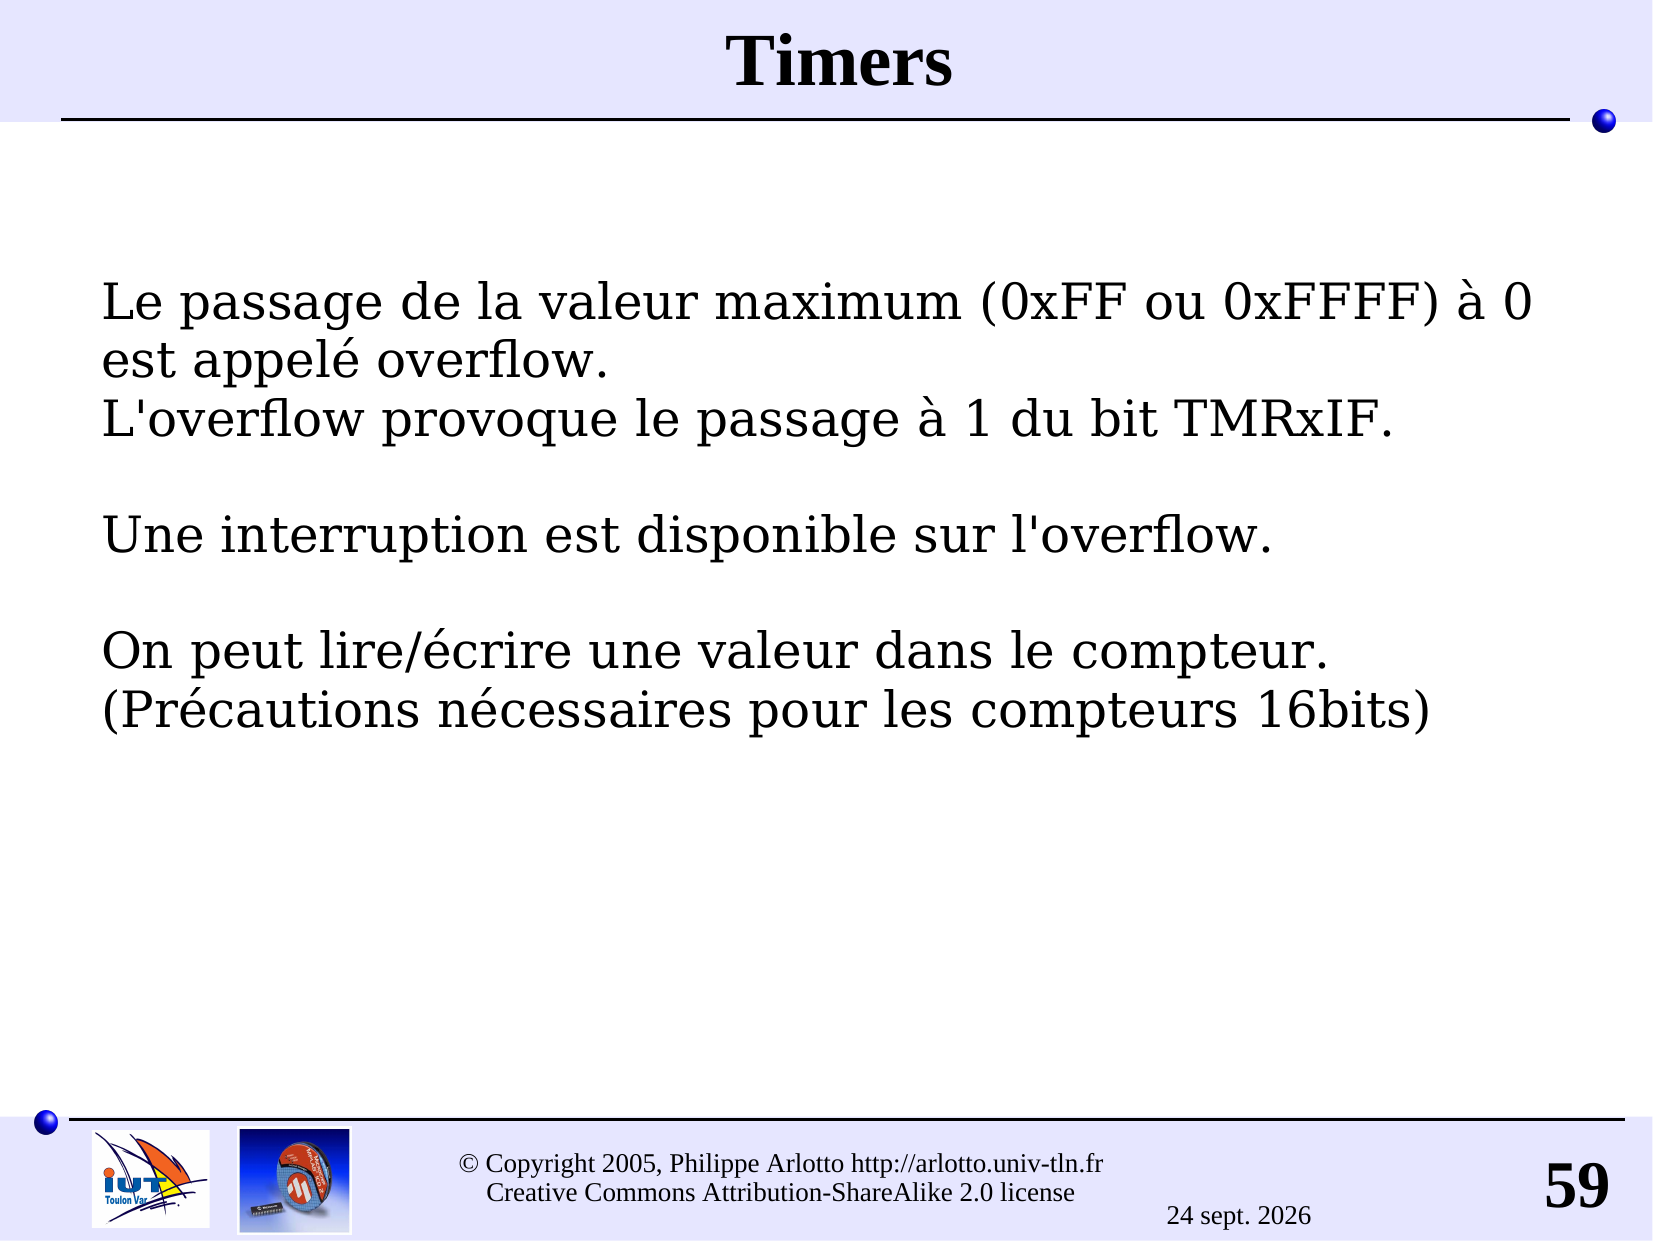

# Timers
Le passage de la valeur maximum (0xFF ou 0xFFFF) à 0
est appelé overflow.
L'overflow provoque le passage à 1 du bit TMRxIF.
Une interruption est disponible sur l'overflow.
On peut lire/écrire une valeur dans le compteur.
(Précautions nécessaires pour les compteurs 16bits)